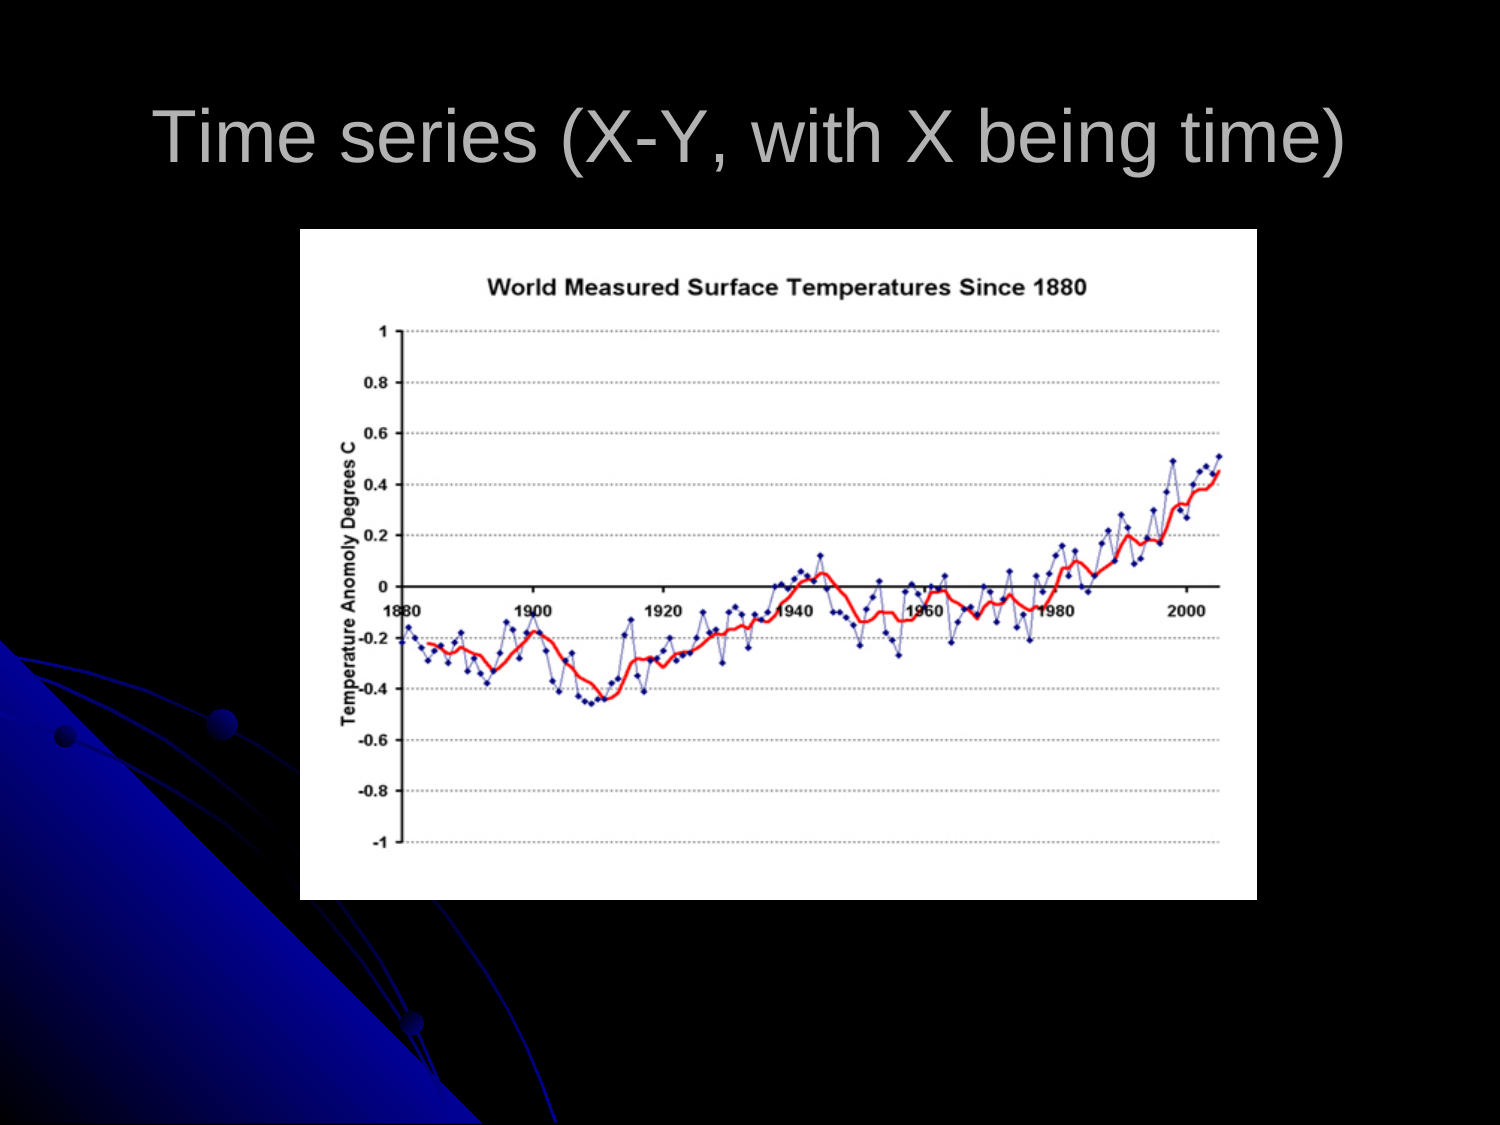

# Time series (X-Y, with X being time)‏